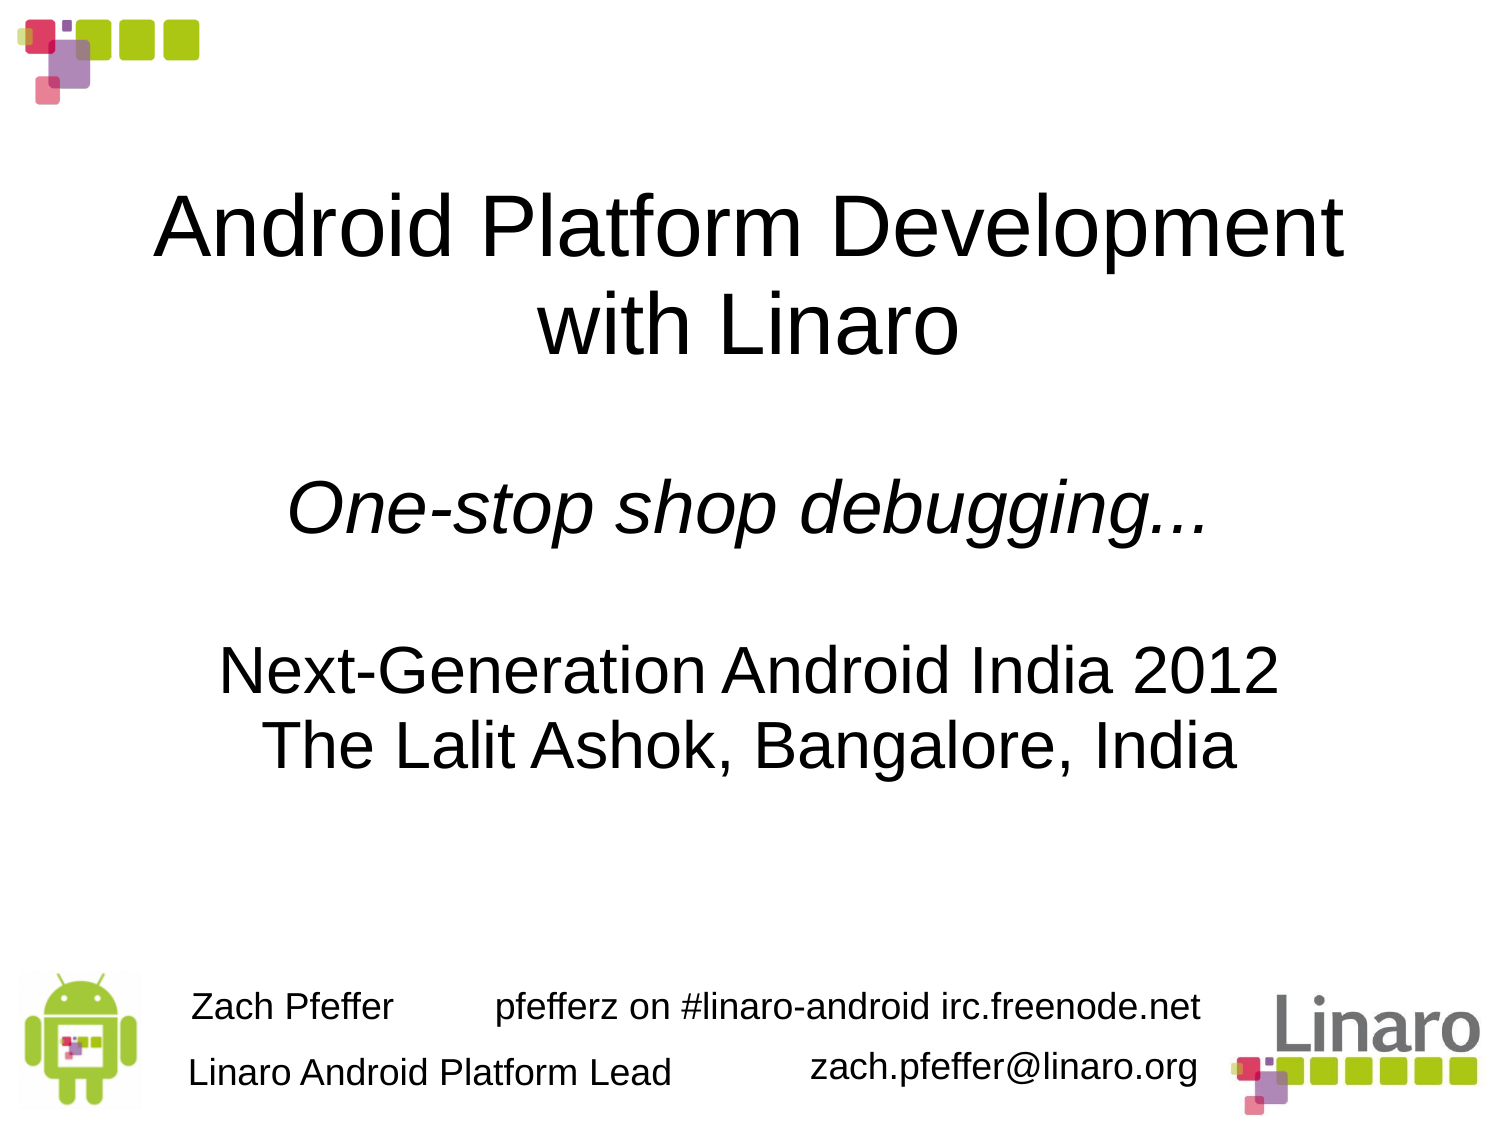

# Android Platform Development with Linaro
One-stop shop debugging...
Next-Generation Android India 2012
The Lalit Ashok, Bangalore, India
Zach Pfeffer
pfefferz on #linaro-android irc.freenode.net
zach.pfeffer@linaro.org
Linaro Android Platform Lead